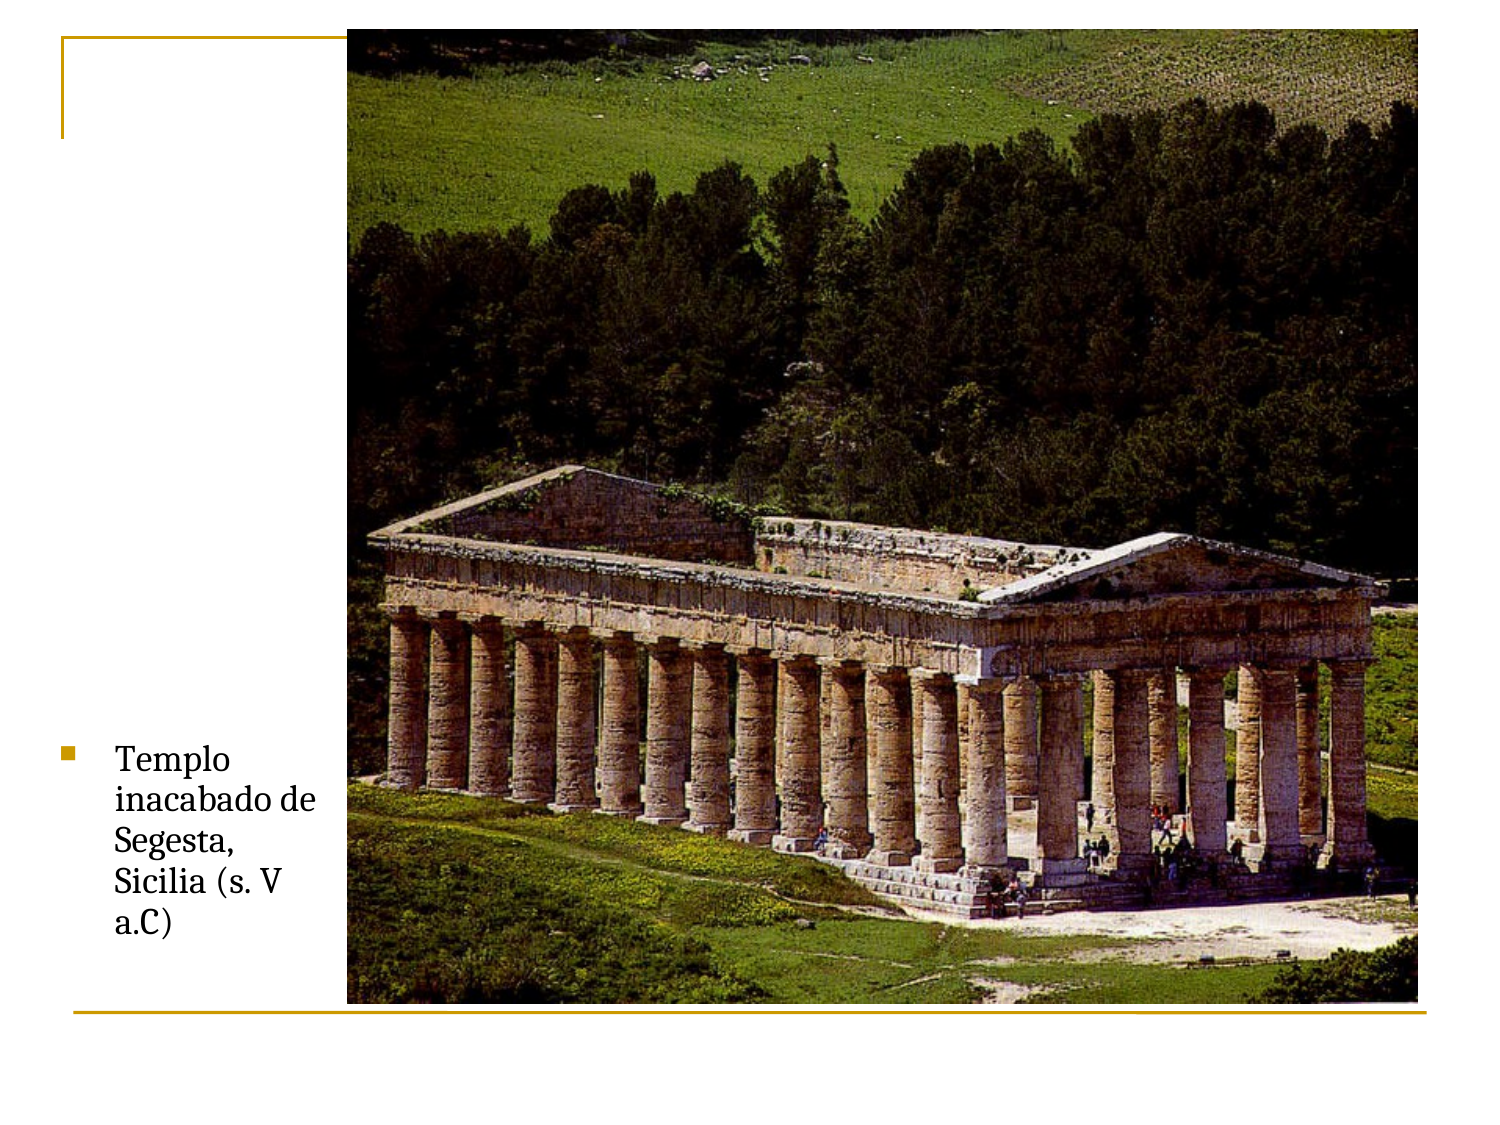

# Templo inacabado de Segesta, Sicilia (s. V a.C)